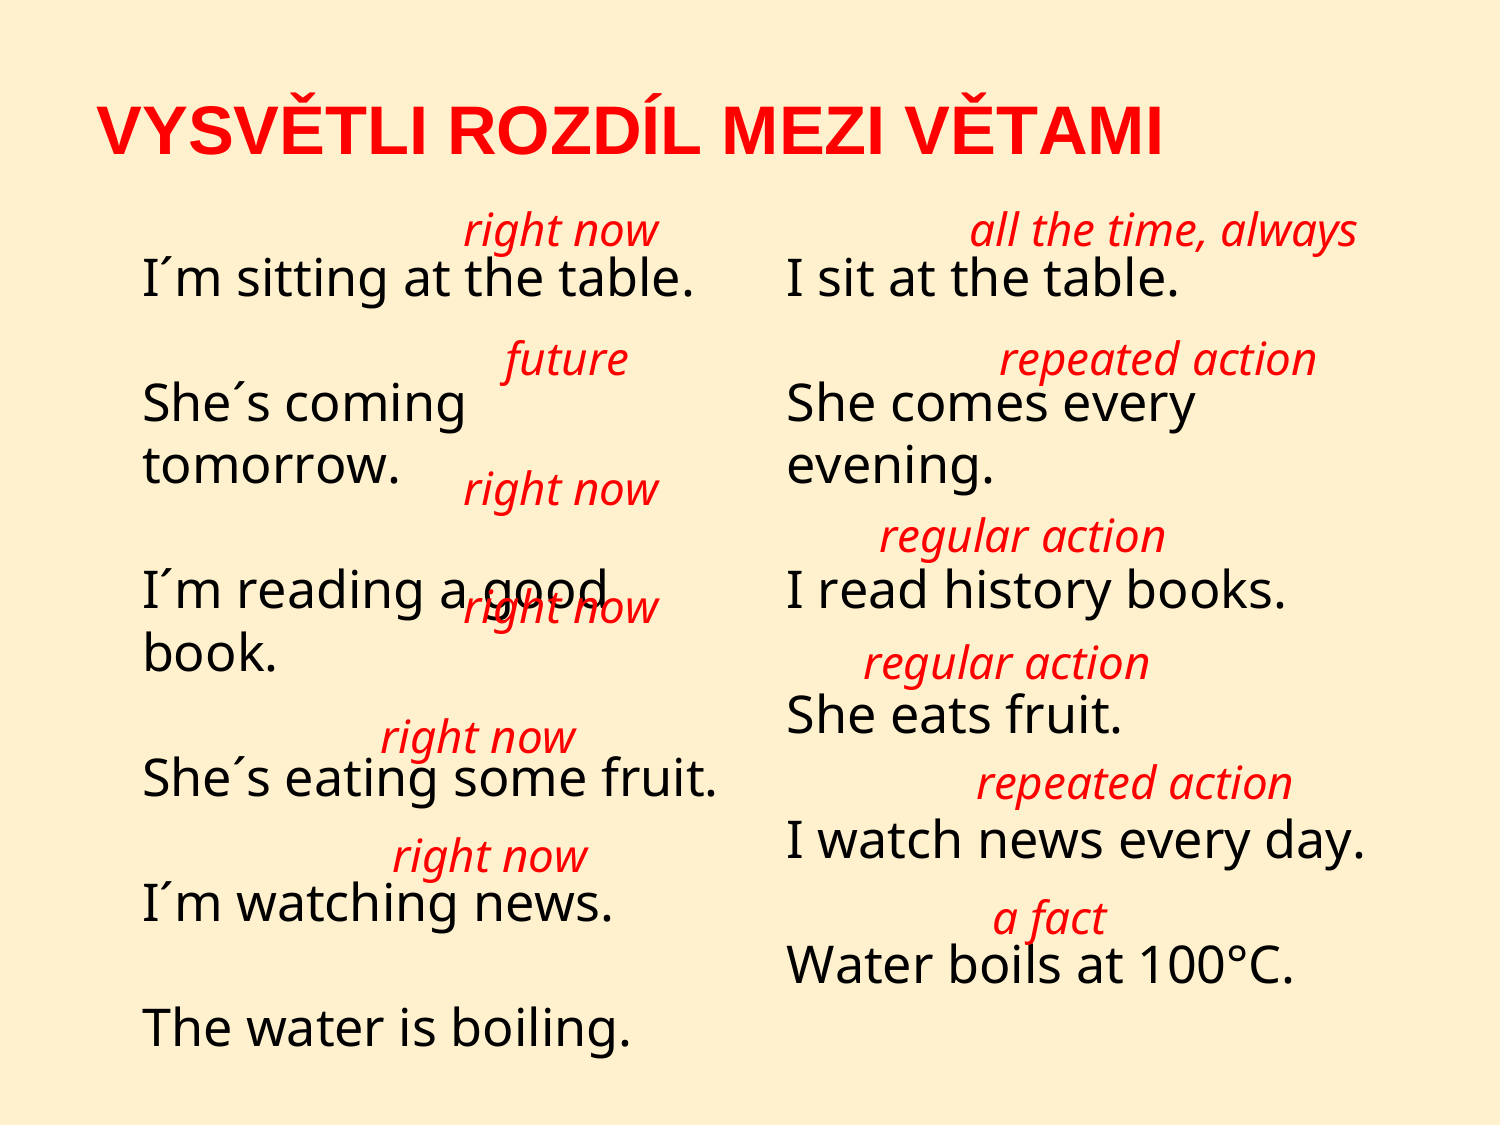

VYSVĚTLI ROZDÍL MEZI VĚTAMI
right now
all the time, always
I´m sitting at the table.
She´s coming tomorrow.
I´m reading a good book.
She´s eating some fruit.
I´m watching news.
The water is boiling.
I sit at the table.
She comes every evening.
I read history books.
She eats fruit.
I watch news every day.
Water boils at 100°C.
future
repeated action
right now
regular action
right now
regular action
right now
repeated action
right now
a fact